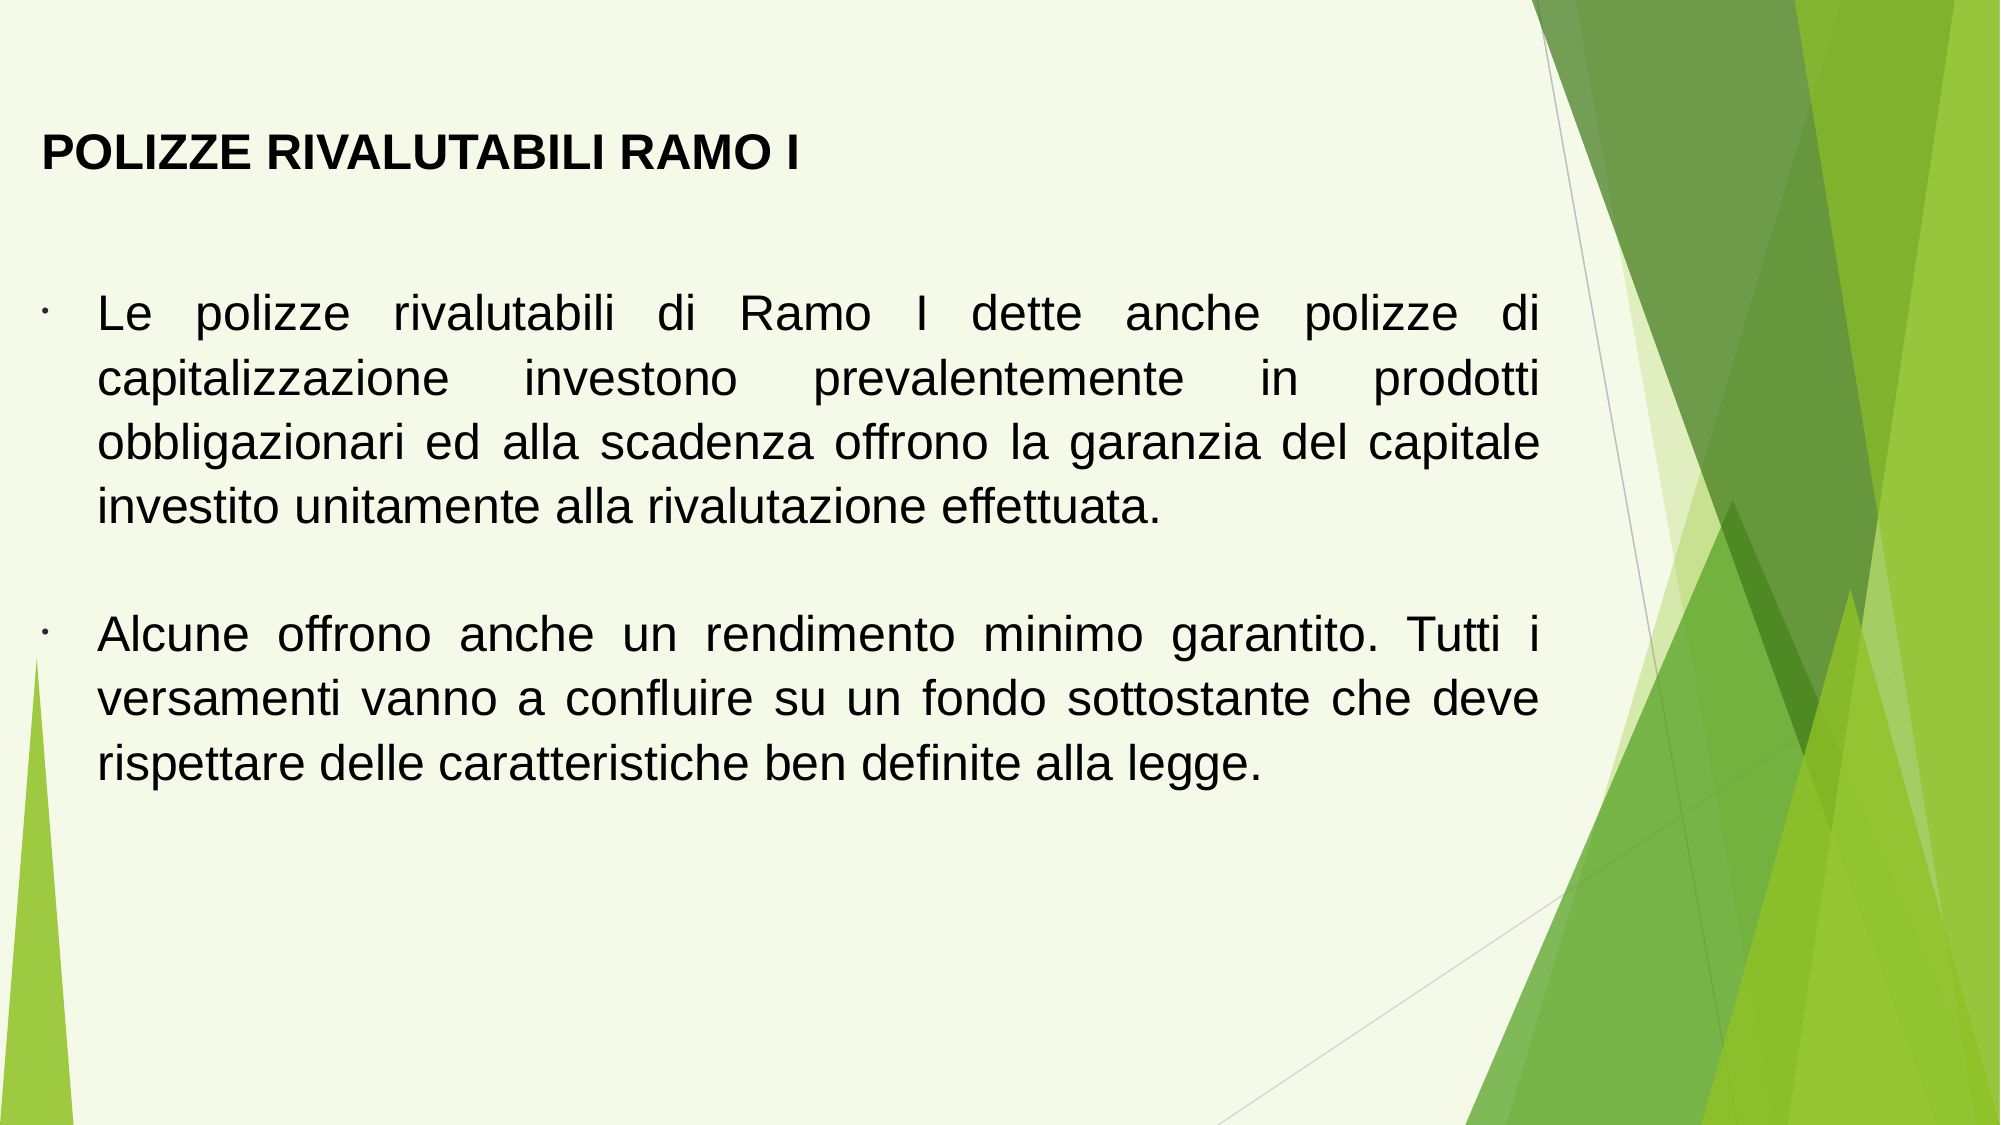

POLIZZE RIVALUTABILI RAMO I
Le polizze rivalutabili di Ramo I dette anche polizze di capitalizzazione investono prevalentemente in prodotti obbligazionari ed alla scadenza offrono la garanzia del capitale investito unitamente alla rivalutazione effettuata.
Alcune offrono anche un rendimento minimo garantito. Tutti i versamenti vanno a confluire su un fondo sottostante che deve rispettare delle caratteristiche ben definite alla legge.